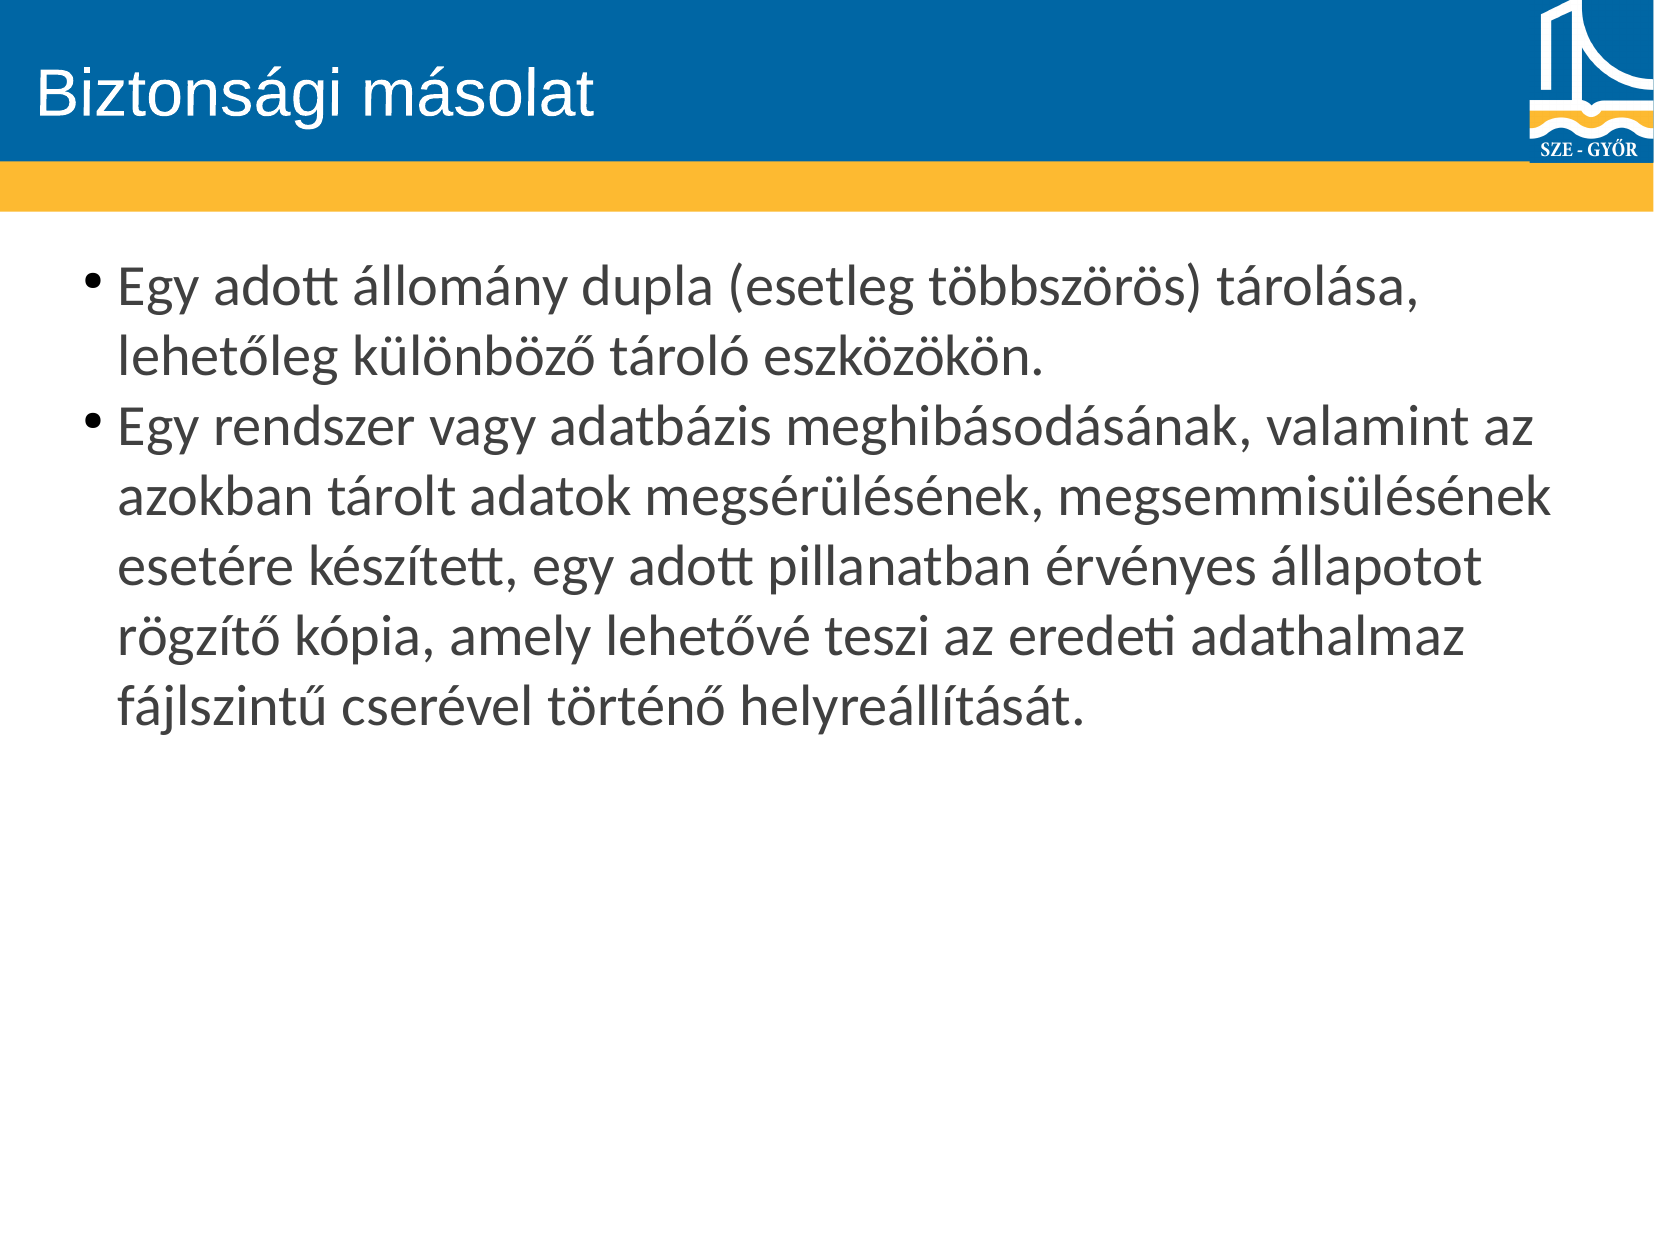

Biztonsági másolat
Egy adott állomány dupla (esetleg többszörös) tárolása, lehetőleg különböző tároló eszközökön.
Egy rendszer vagy adatbázis meghibásodásának, valamint az azokban tárolt adatok megsérülésének, megsemmisülésének esetére készített, egy adott pillanatban érvényes állapotot rögzítő kópia, amely lehetővé teszi az eredeti adathalmaz fájlszintű cserével történő helyreállítását.